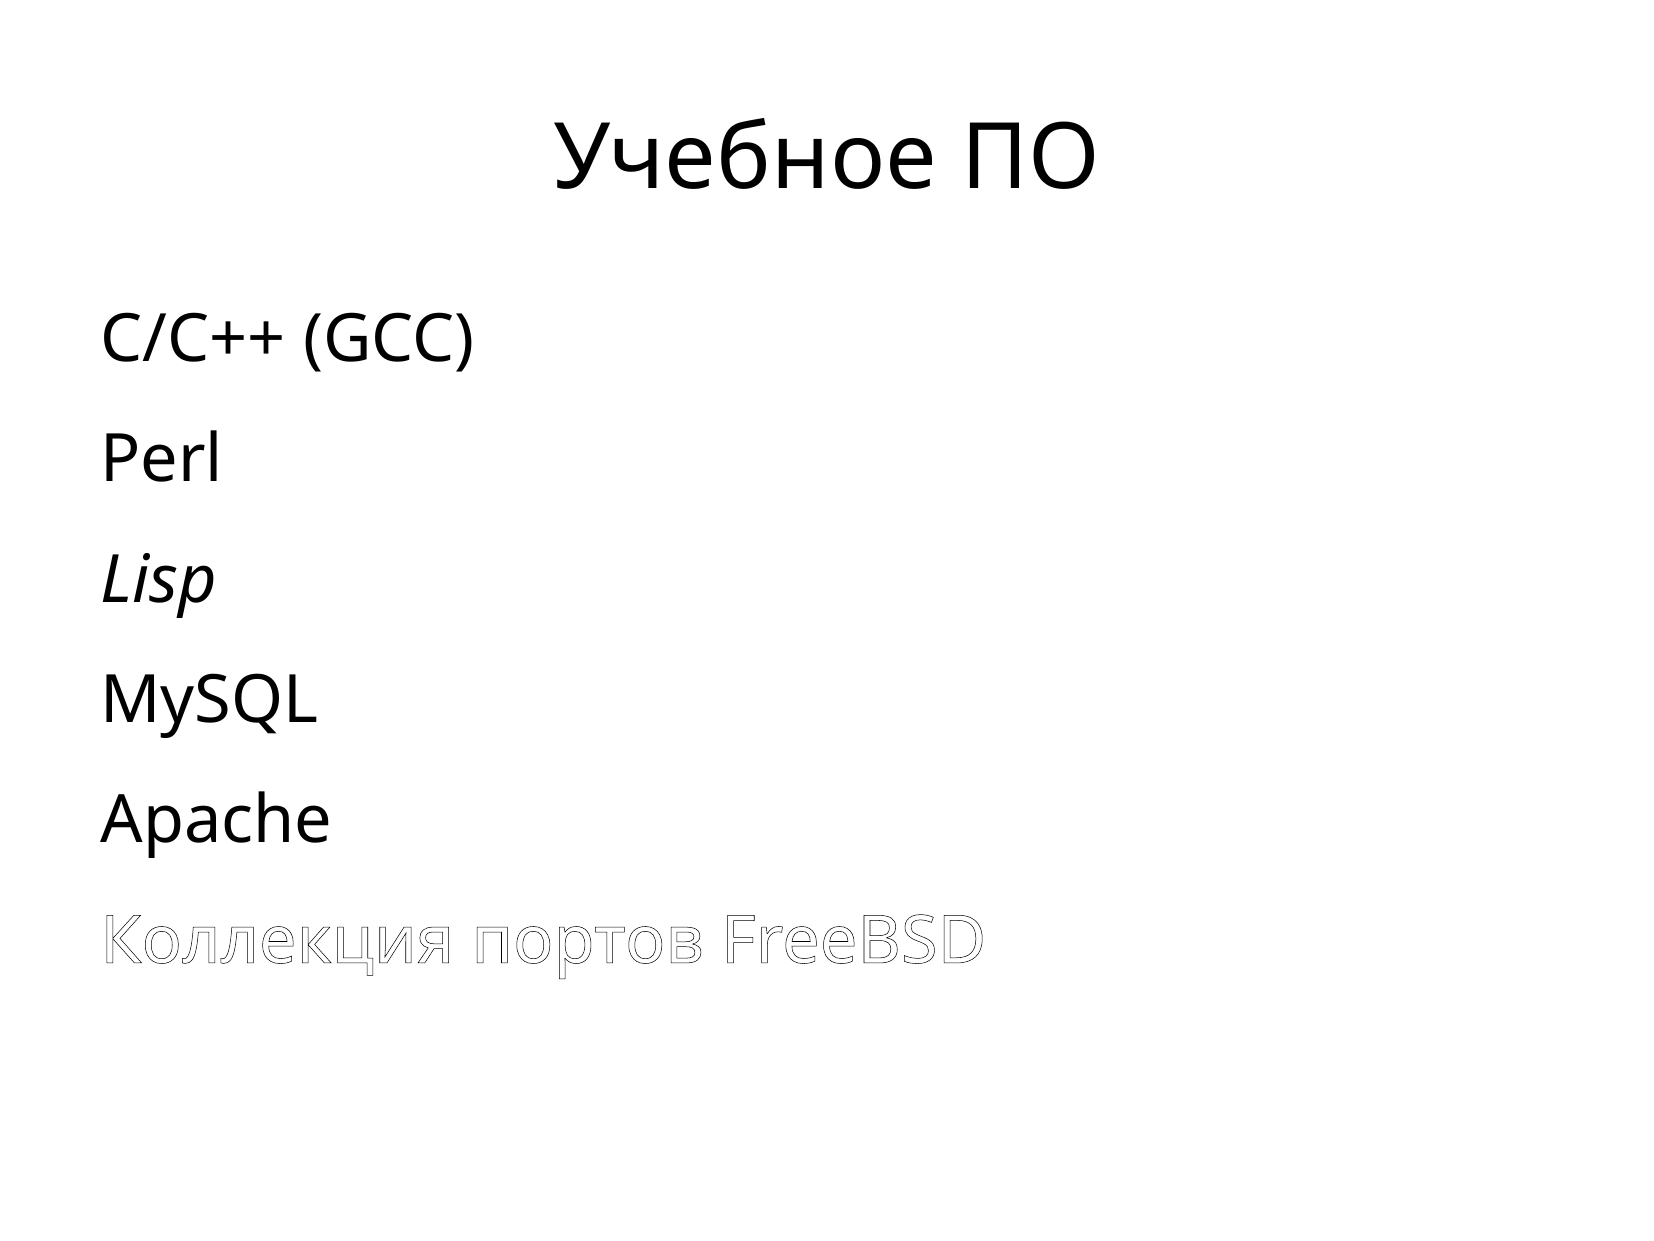

# Учебное ПО
C/C++ (GCC)
Perl
Lisp
MySQL
Apache
Коллекция портов FreeBSD